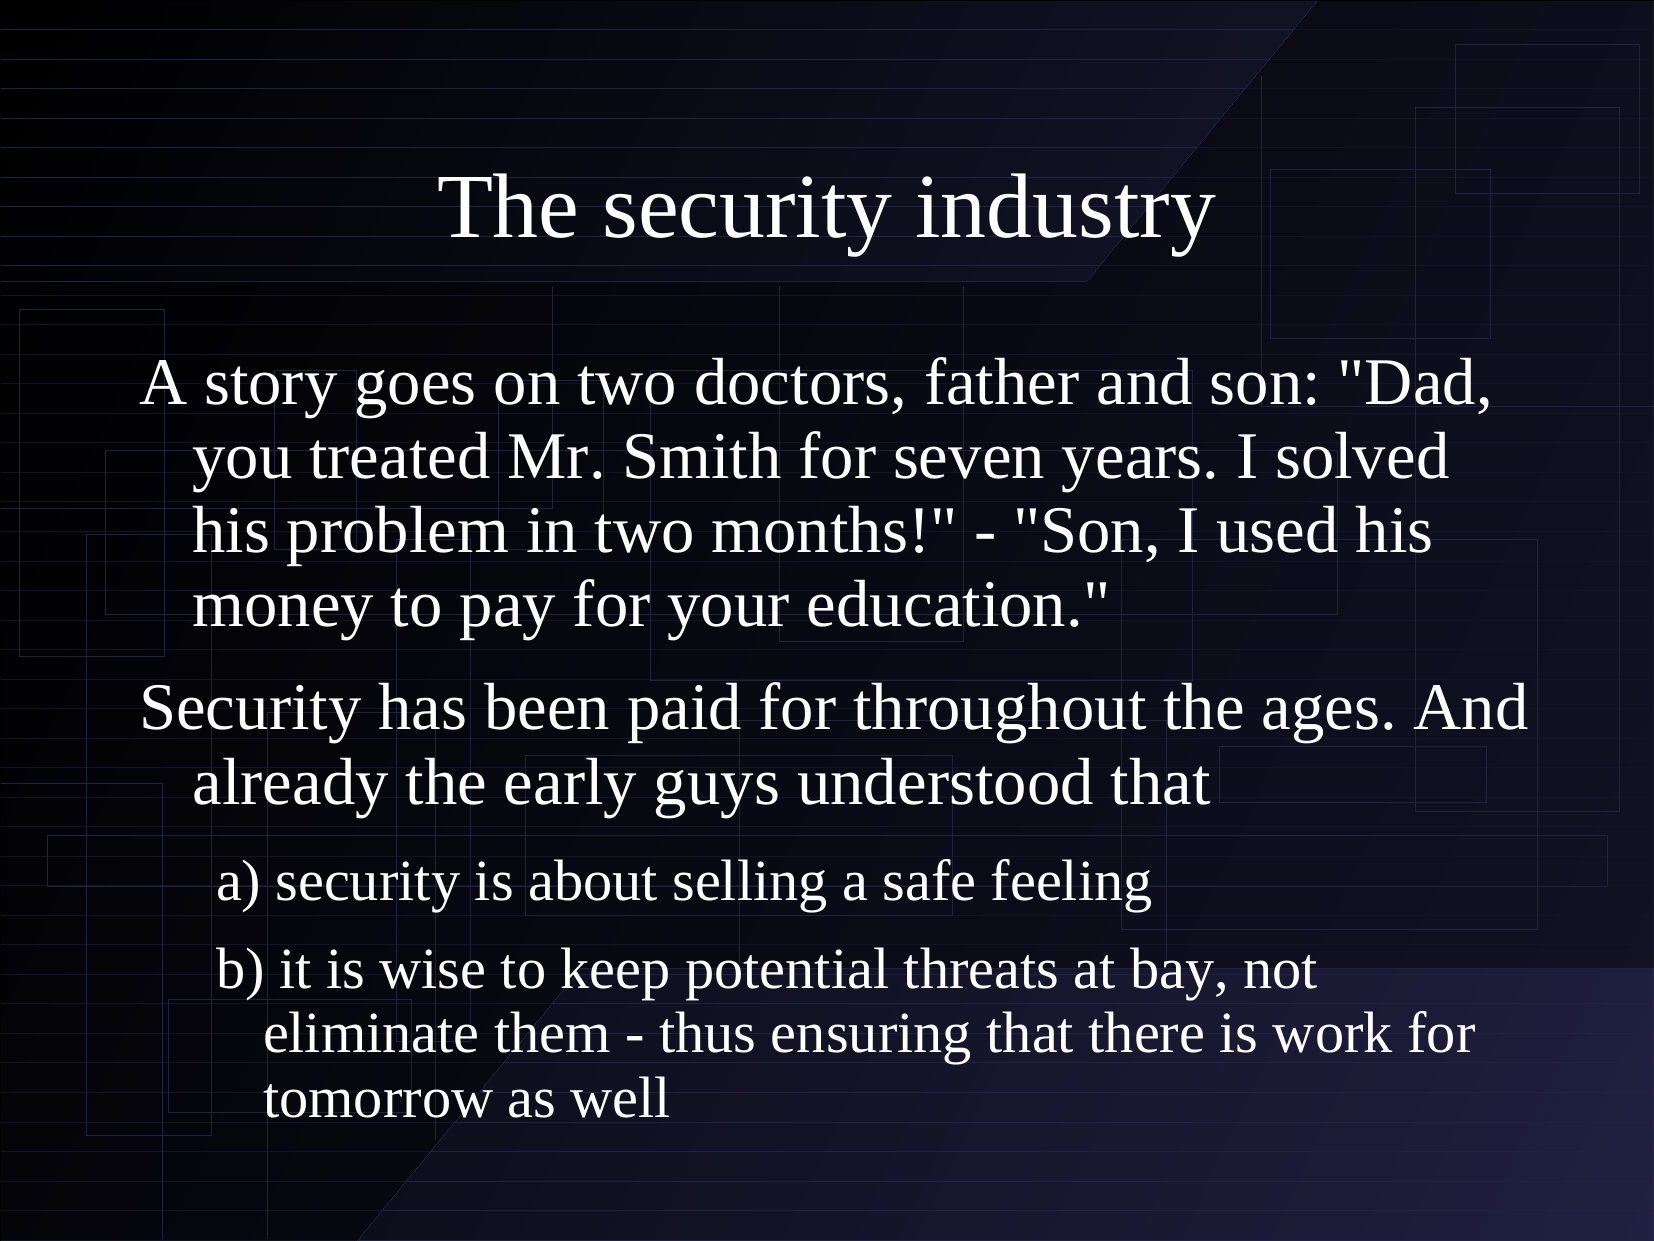

# The security industry
A story goes on two doctors, father and son: "Dad, you treated Mr. Smith for seven years. I solved his problem in two months!" - "Son, I used his money to pay for your education."
Security has been paid for throughout the ages. And already the early guys understood that
a) security is about selling a safe feeling
b) it is wise to keep potential threats at bay, not eliminate them - thus ensuring that there is work for tomorrow as well